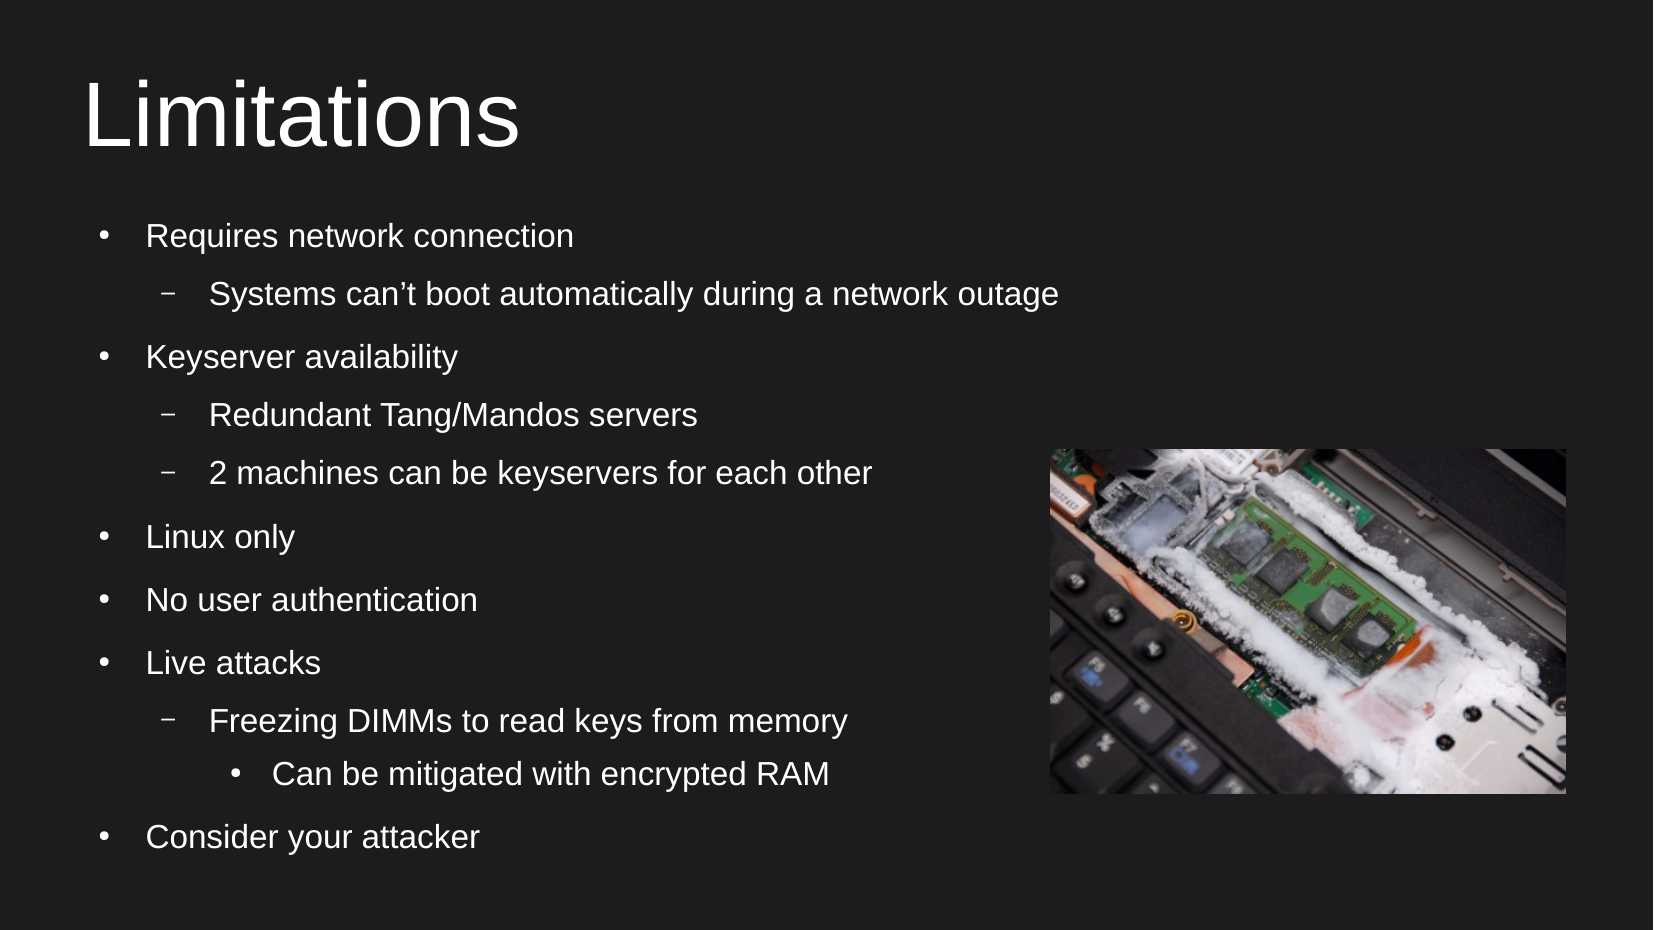

# Limitations
Requires network connection
Systems can’t boot automatically during a network outage
Keyserver availability
Redundant Tang/Mandos servers
2 machines can be keyservers for each other
Linux only
No user authentication
Live attacks
Freezing DIMMs to read keys from memory
Can be mitigated with encrypted RAM
Consider your attacker